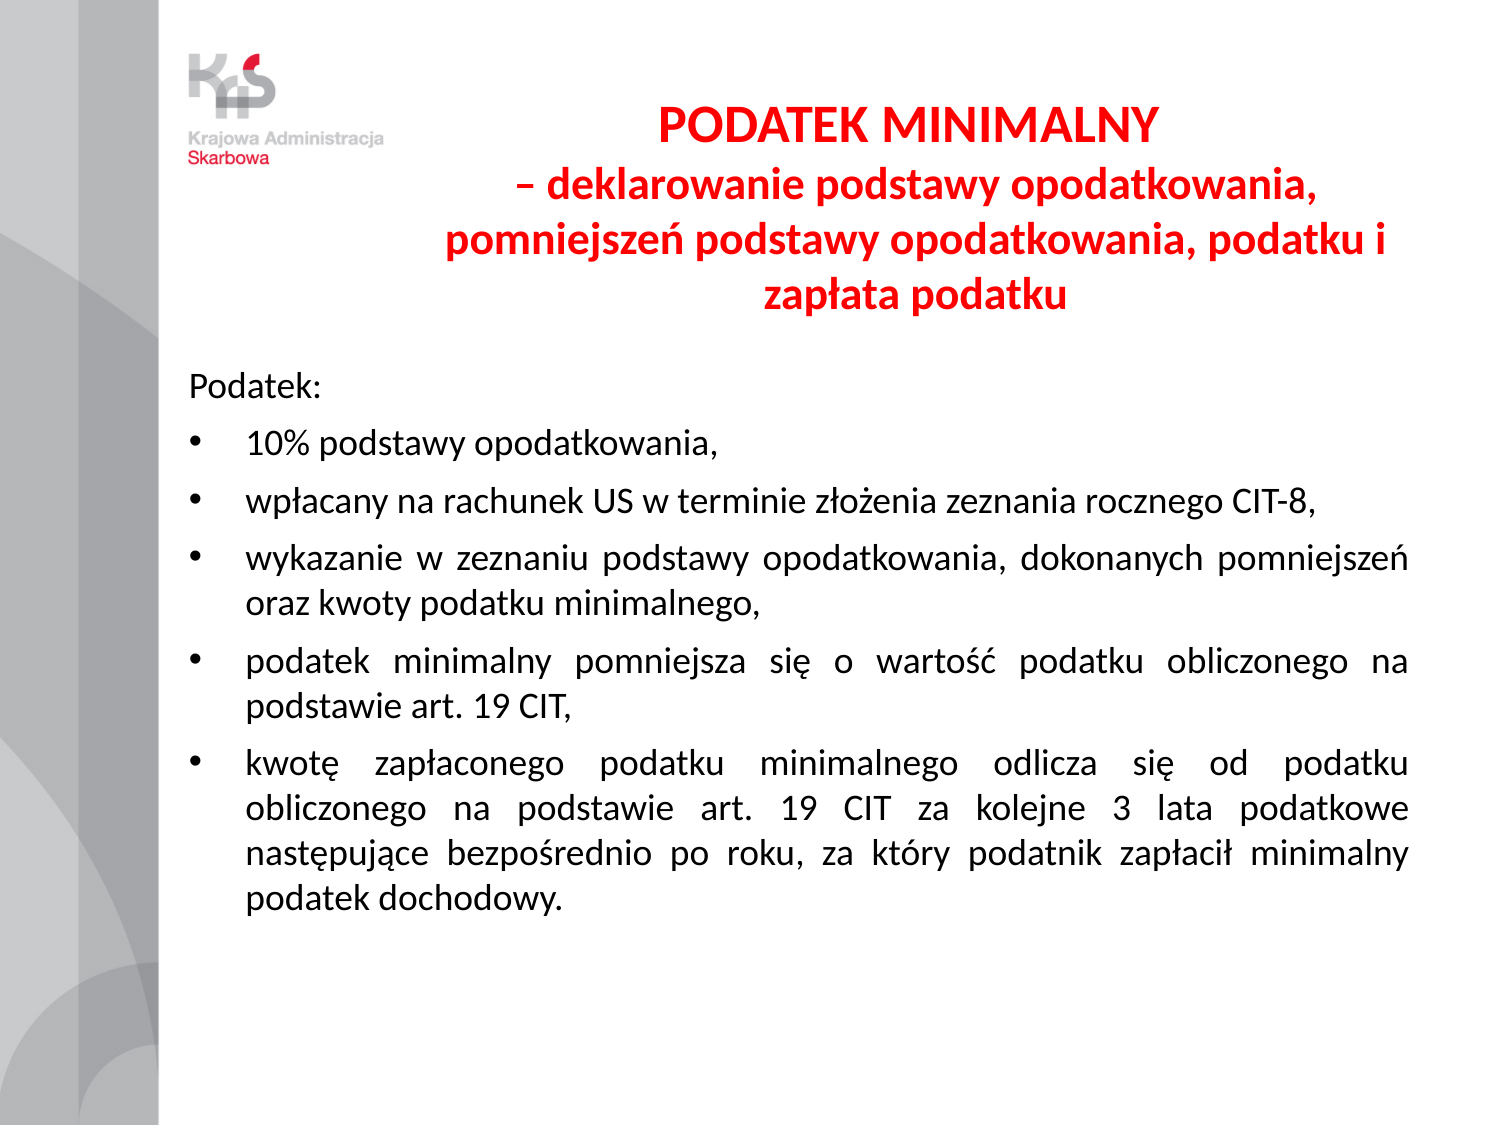

# PODATEK MINIMALNY – deklarowanie podstawy opodatkowania, pomniejszeń podstawy opodatkowania, podatku i zapłata podatku
Podatek:
10% podstawy opodatkowania,
wpłacany na rachunek US w terminie złożenia zeznania rocznego CIT-8,
wykazanie w zeznaniu podstawy opodatkowania, dokonanych pomniejszeń oraz kwoty podatku minimalnego,
podatek minimalny pomniejsza się o wartość podatku obliczonego na podstawie art. 19 CIT,
kwotę zapłaconego podatku minimalnego odlicza się od podatku obliczonego na podstawie art. 19 CIT za kolejne 3 lata podatkowe następujące bezpośrednio po roku, za który podatnik zapłacił minimalny podatek dochodowy.